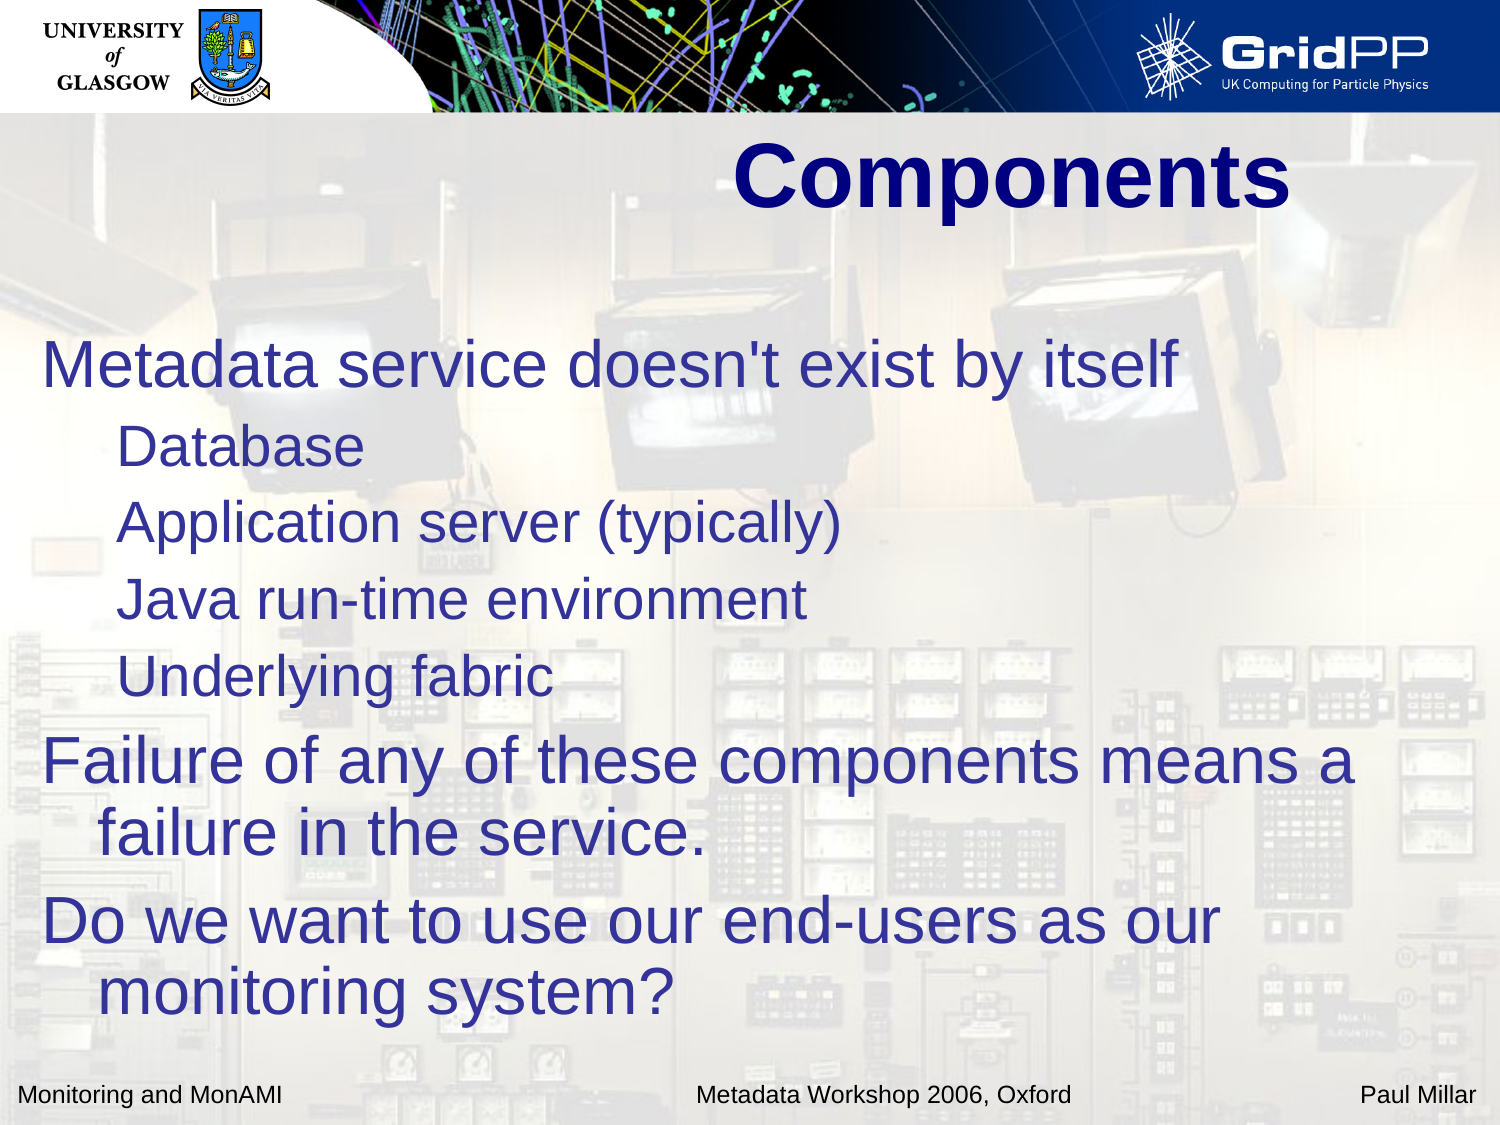

# Components
Metadata service doesn't exist by itself
Database
Application server (typically)
Java run-time environment
Underlying fabric
Failure of any of these components means a failure in the service.
Do we want to use our end-users as our monitoring system?